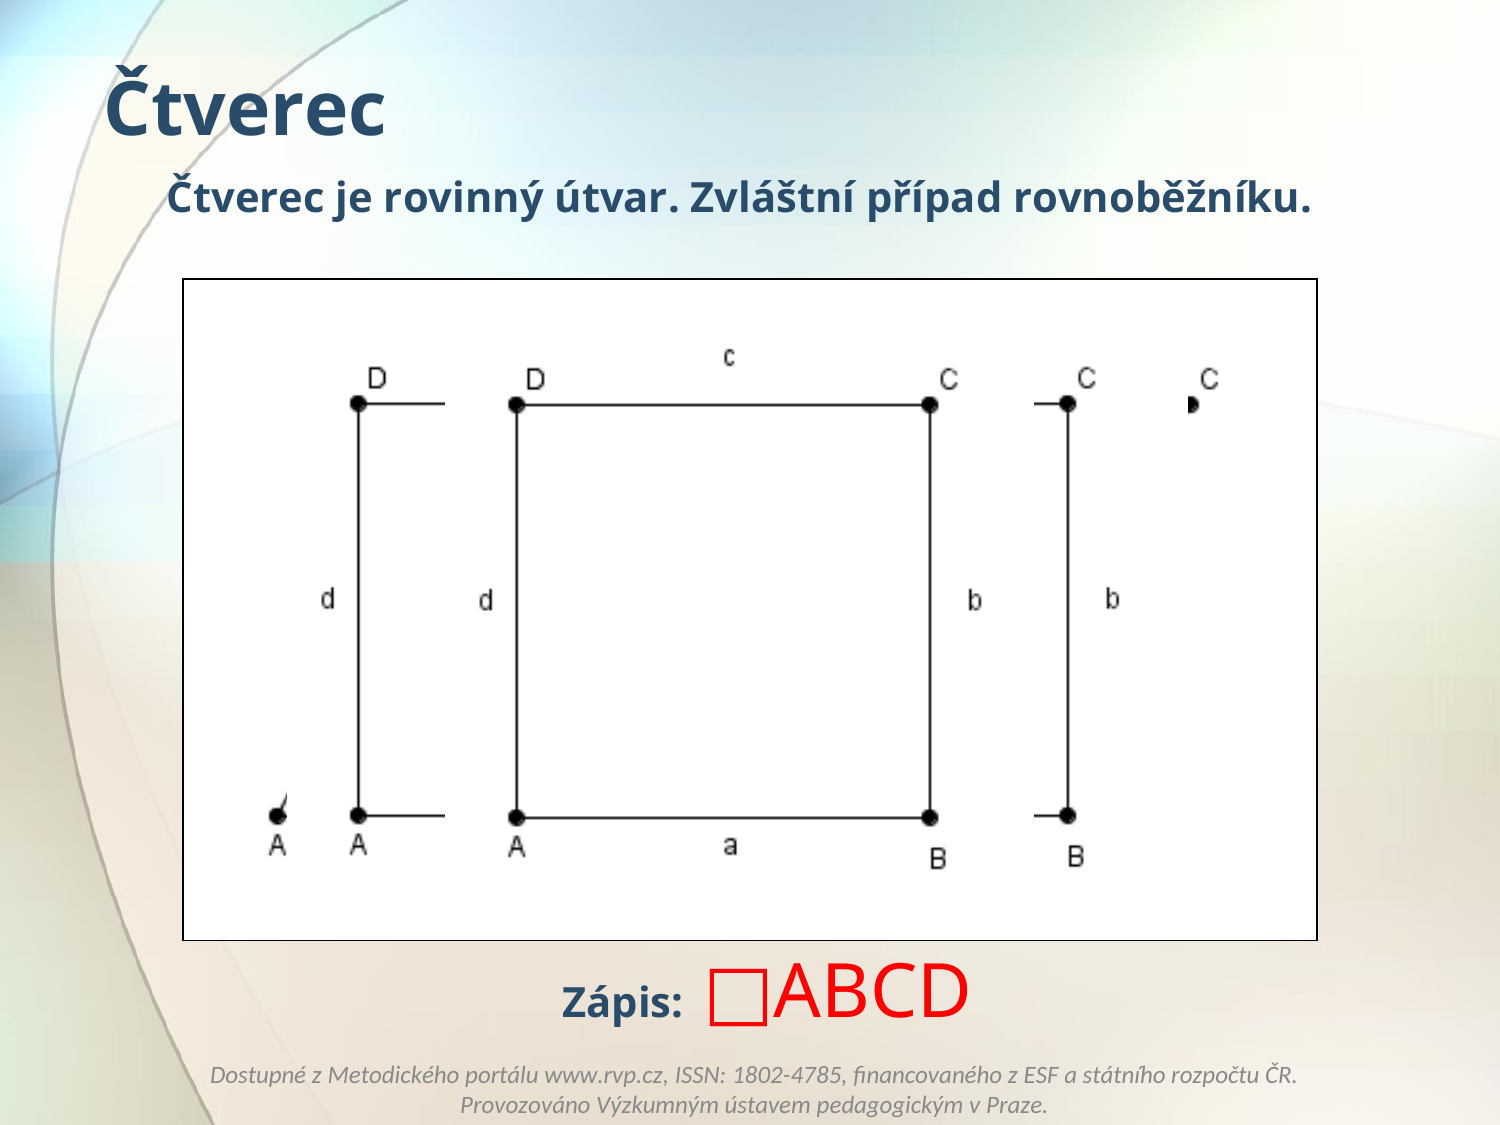

# Čtverec
Čtverec je rovinný útvar. Zvláštní případ rovnoběžníku.
Zápis: □ABCD